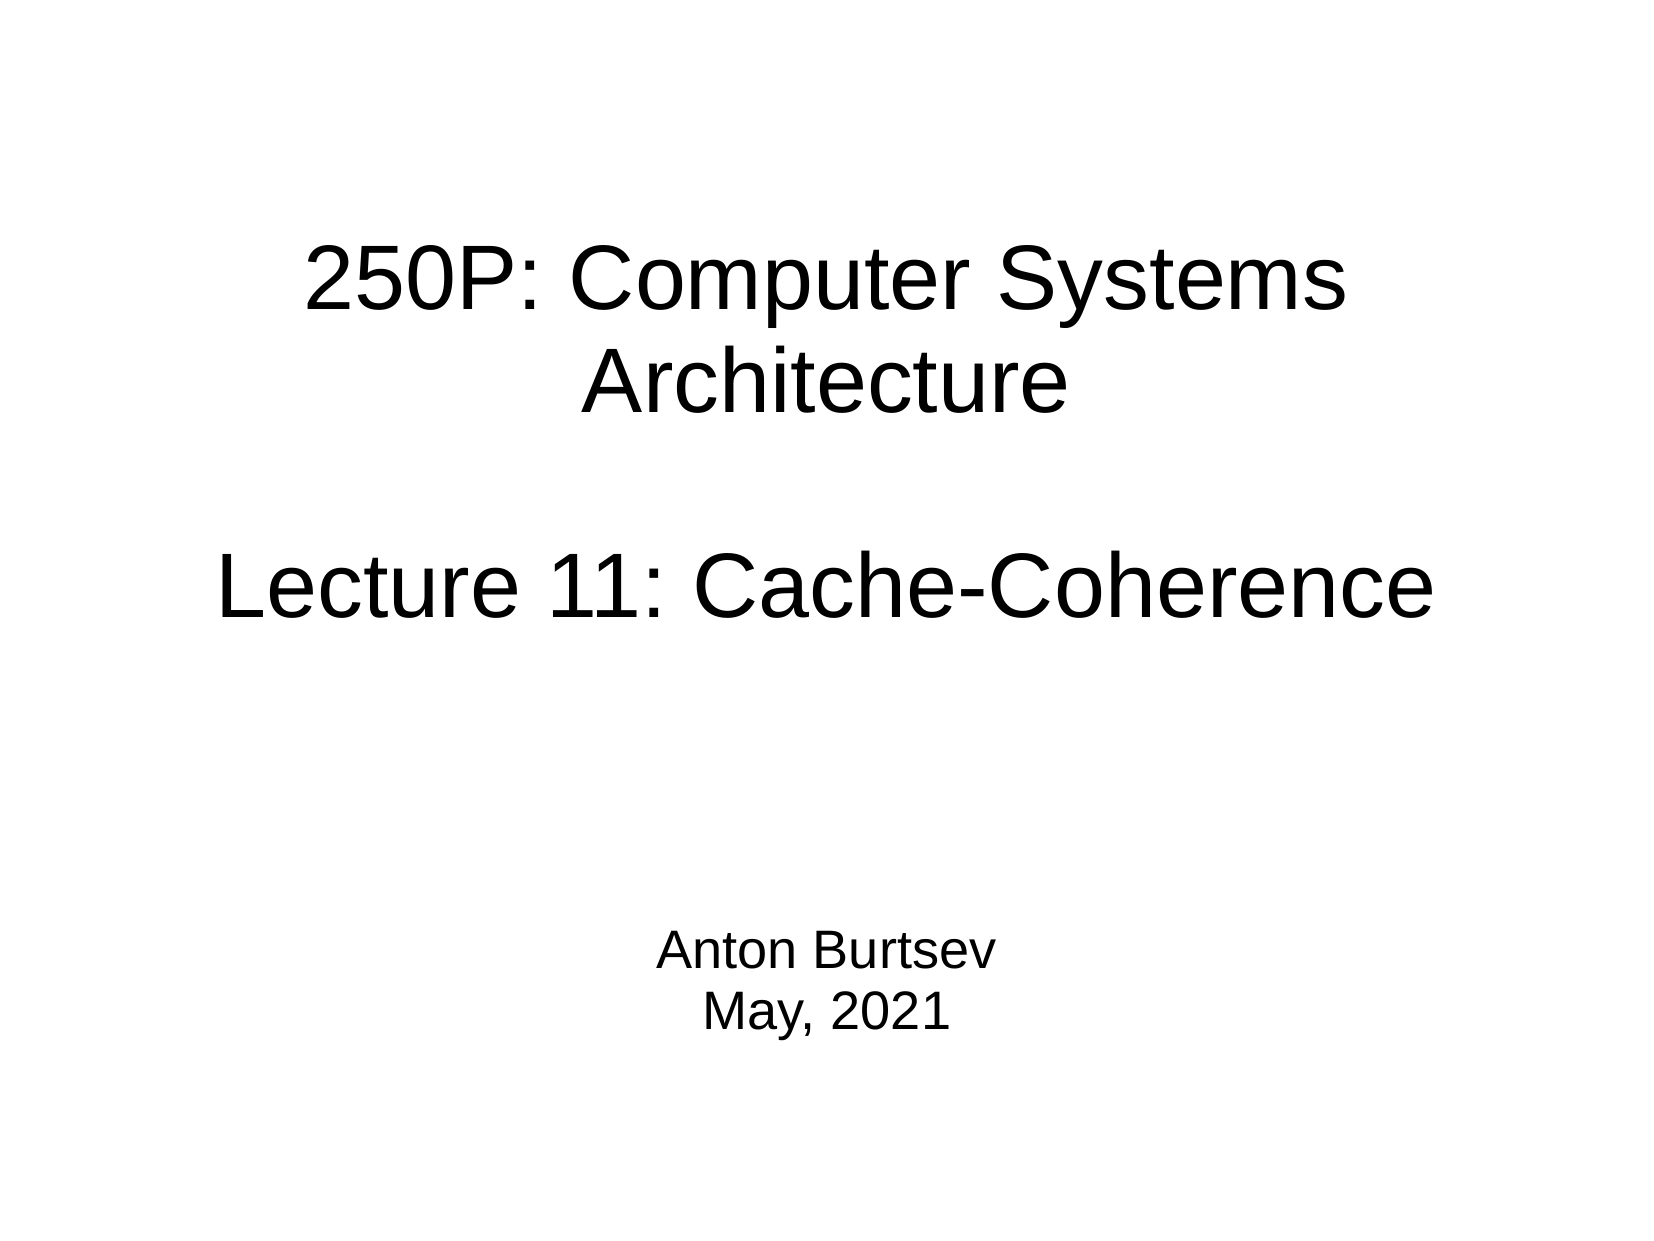

# 250P: Computer Systems Architecture Lecture 11: Cache-Coherence
Anton Burtsev
May, 2021